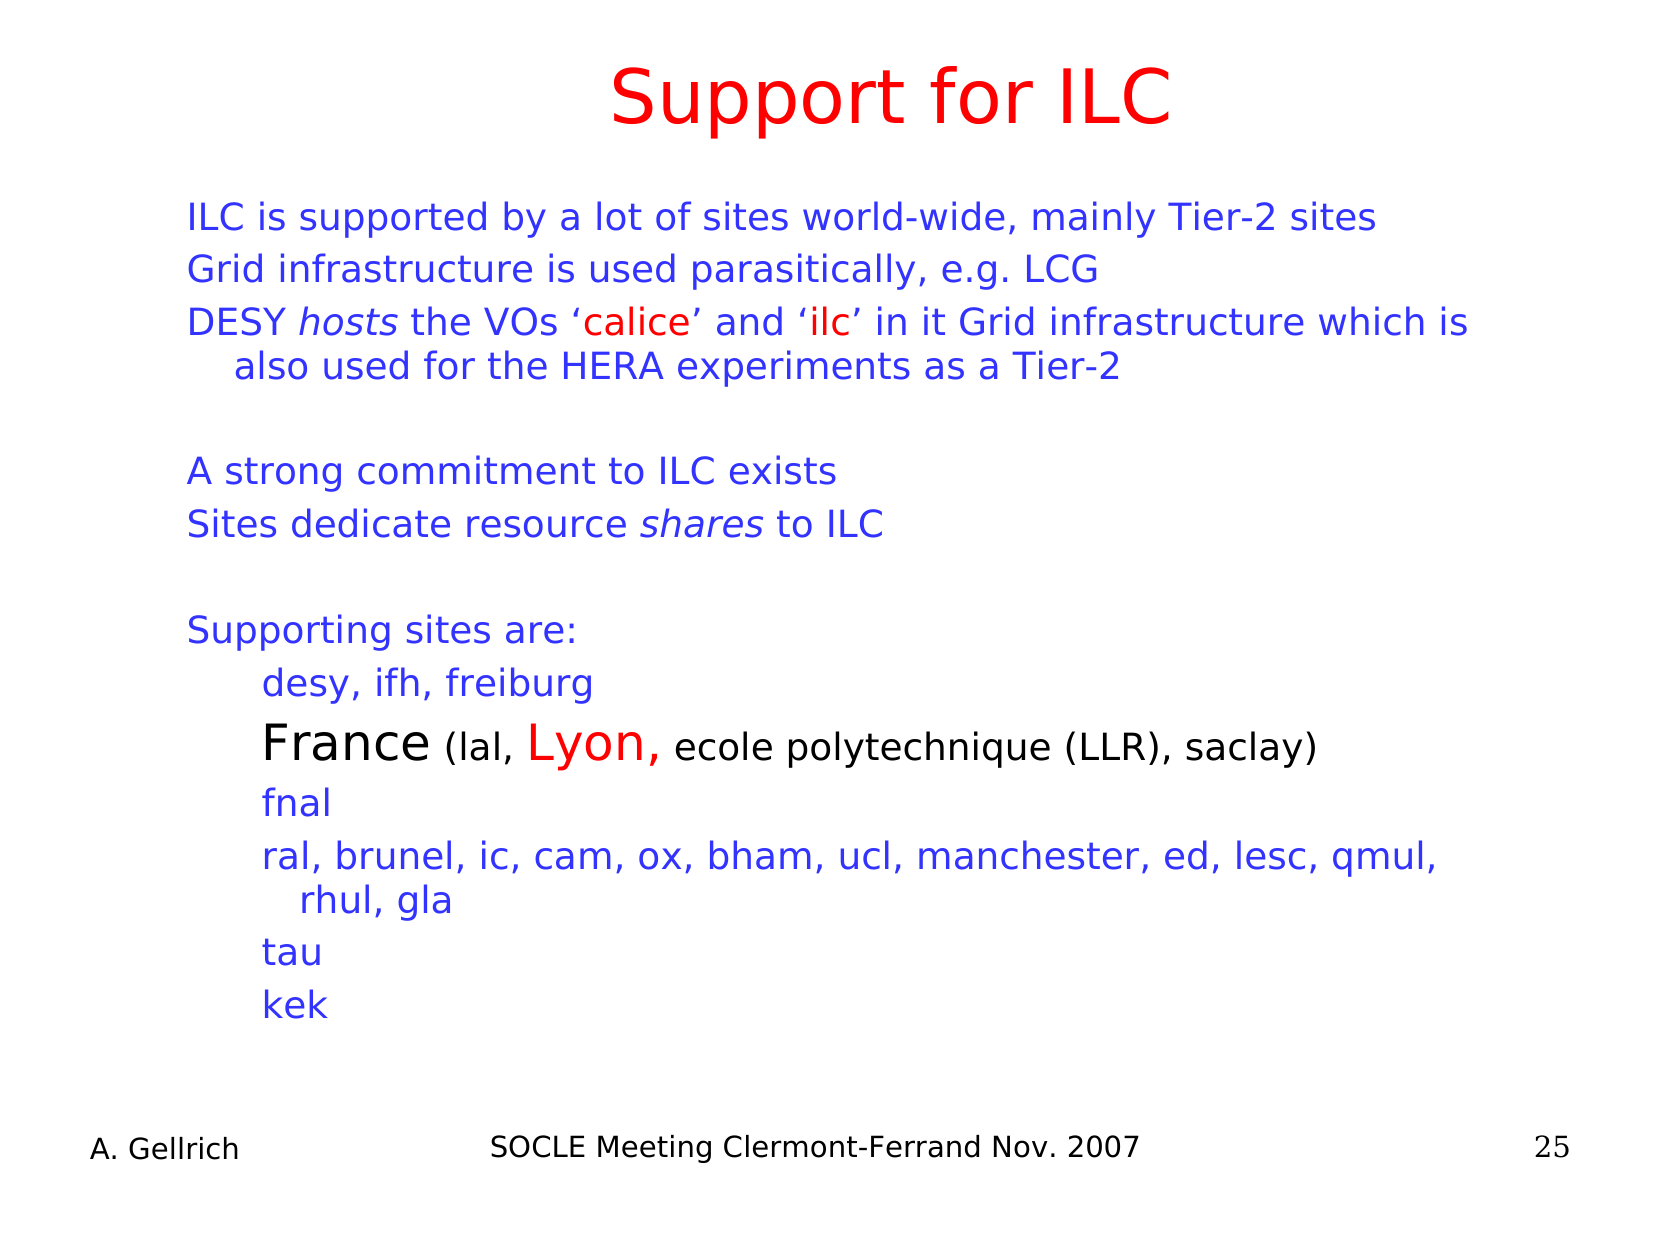

Support for ILC
ILC is supported by a lot of sites world-wide, mainly Tier-2 sites
Grid infrastructure is used parasitically, e.g. LCG
DESY hosts the VOs ‘calice’ and ‘ilc’ in it Grid infrastructure which is also used for the HERA experiments as a Tier-2
A strong commitment to ILC exists
Sites dedicate resource shares to ILC
Supporting sites are:
desy, ifh, freiburg
France (lal, Lyon, ecole polytechnique (LLR), saclay)
fnal
ral, brunel, ic, cam, ox, bham, ucl, manchester, ed, lesc, qmul, rhul, gla
tau
kek
A. Gellrich
25